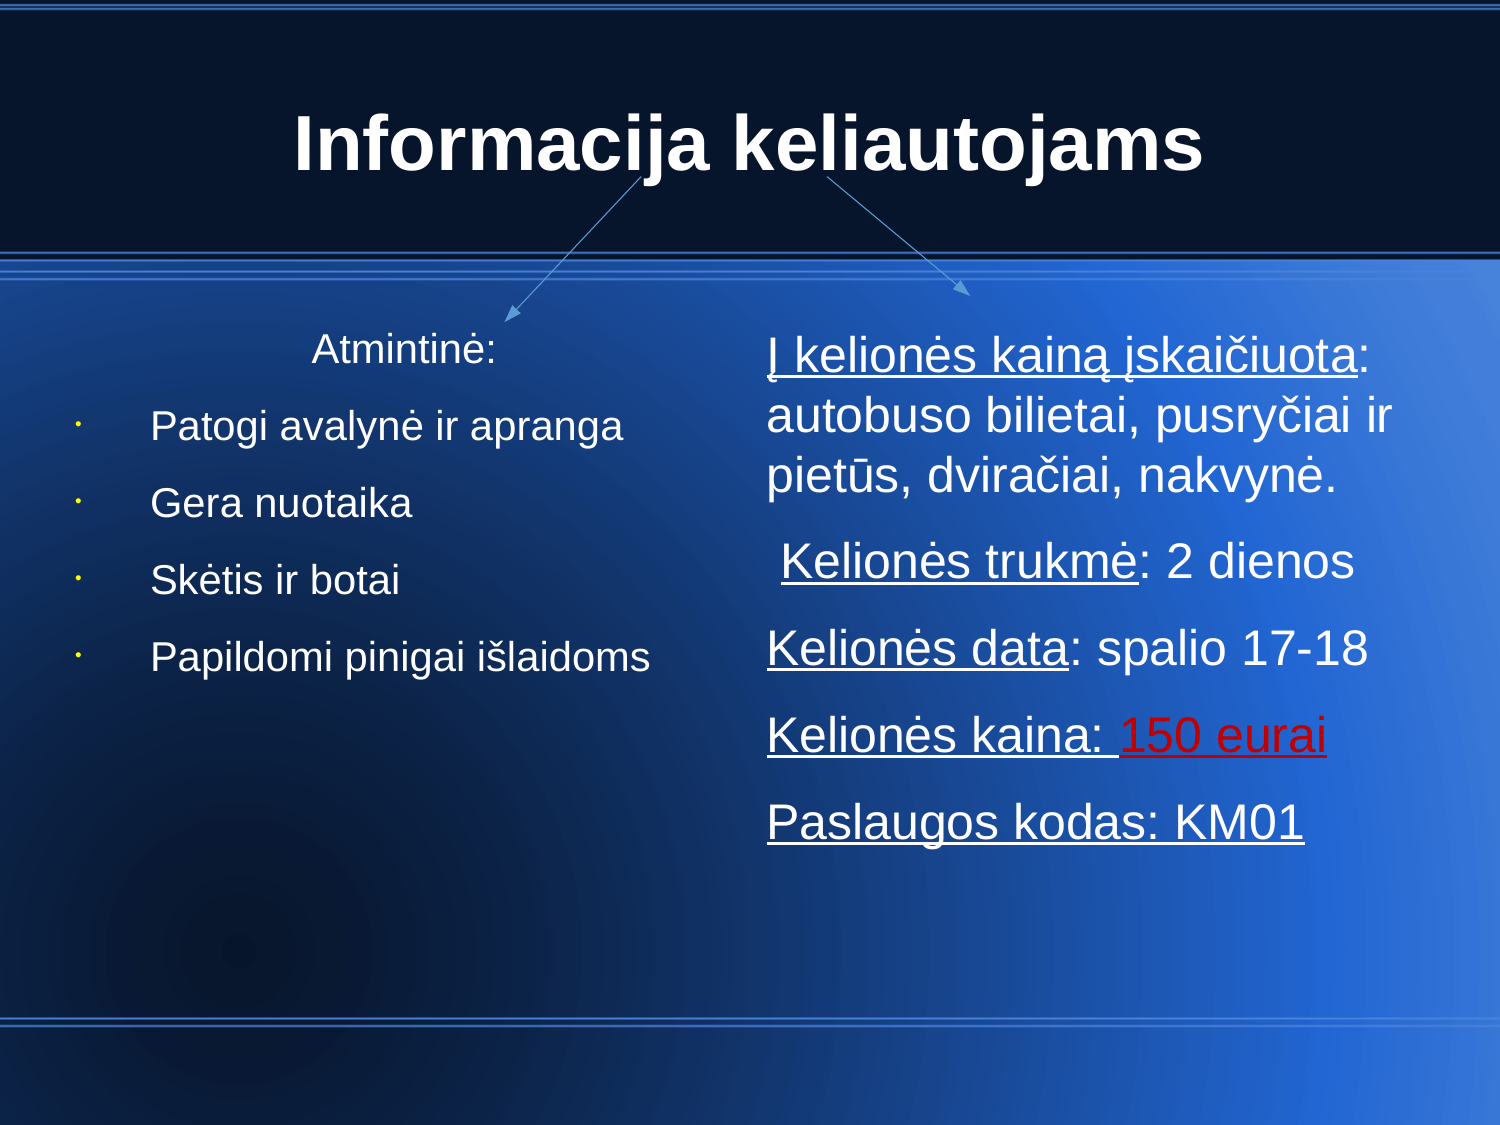

# Informacija keliautojams
Atmintinė:
Patogi avalynė ir apranga
Gera nuotaika
Skėtis ir botai
Papildomi pinigai išlaidoms
Į kelionės kainą įskaičiuota: autobuso bilietai, pusryčiai ir pietūs, dviračiai, nakvynė.
 Kelionės trukmė: 2 dienos
Kelionės data: spalio 17-18
Kelionės kaina: 150 eurai
Paslaugos kodas: KM01